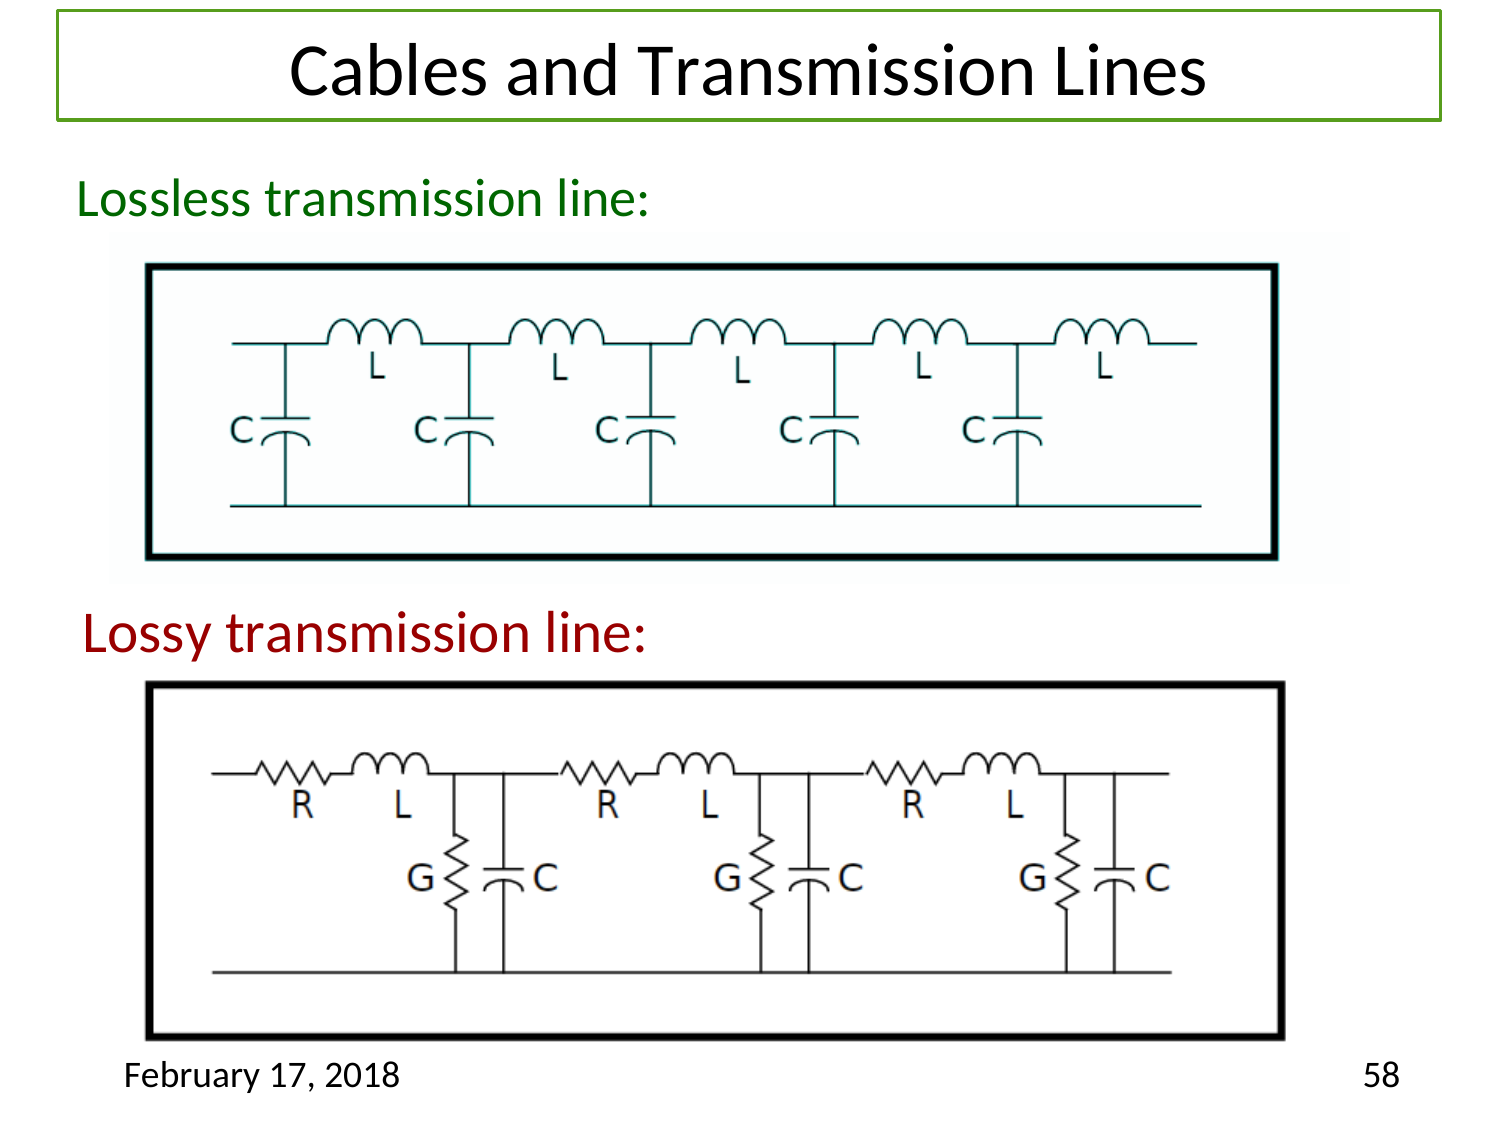

# Cables and Transmission Lines
Lossless transmission line:
Lossy transmission line:
17 February 2018
58